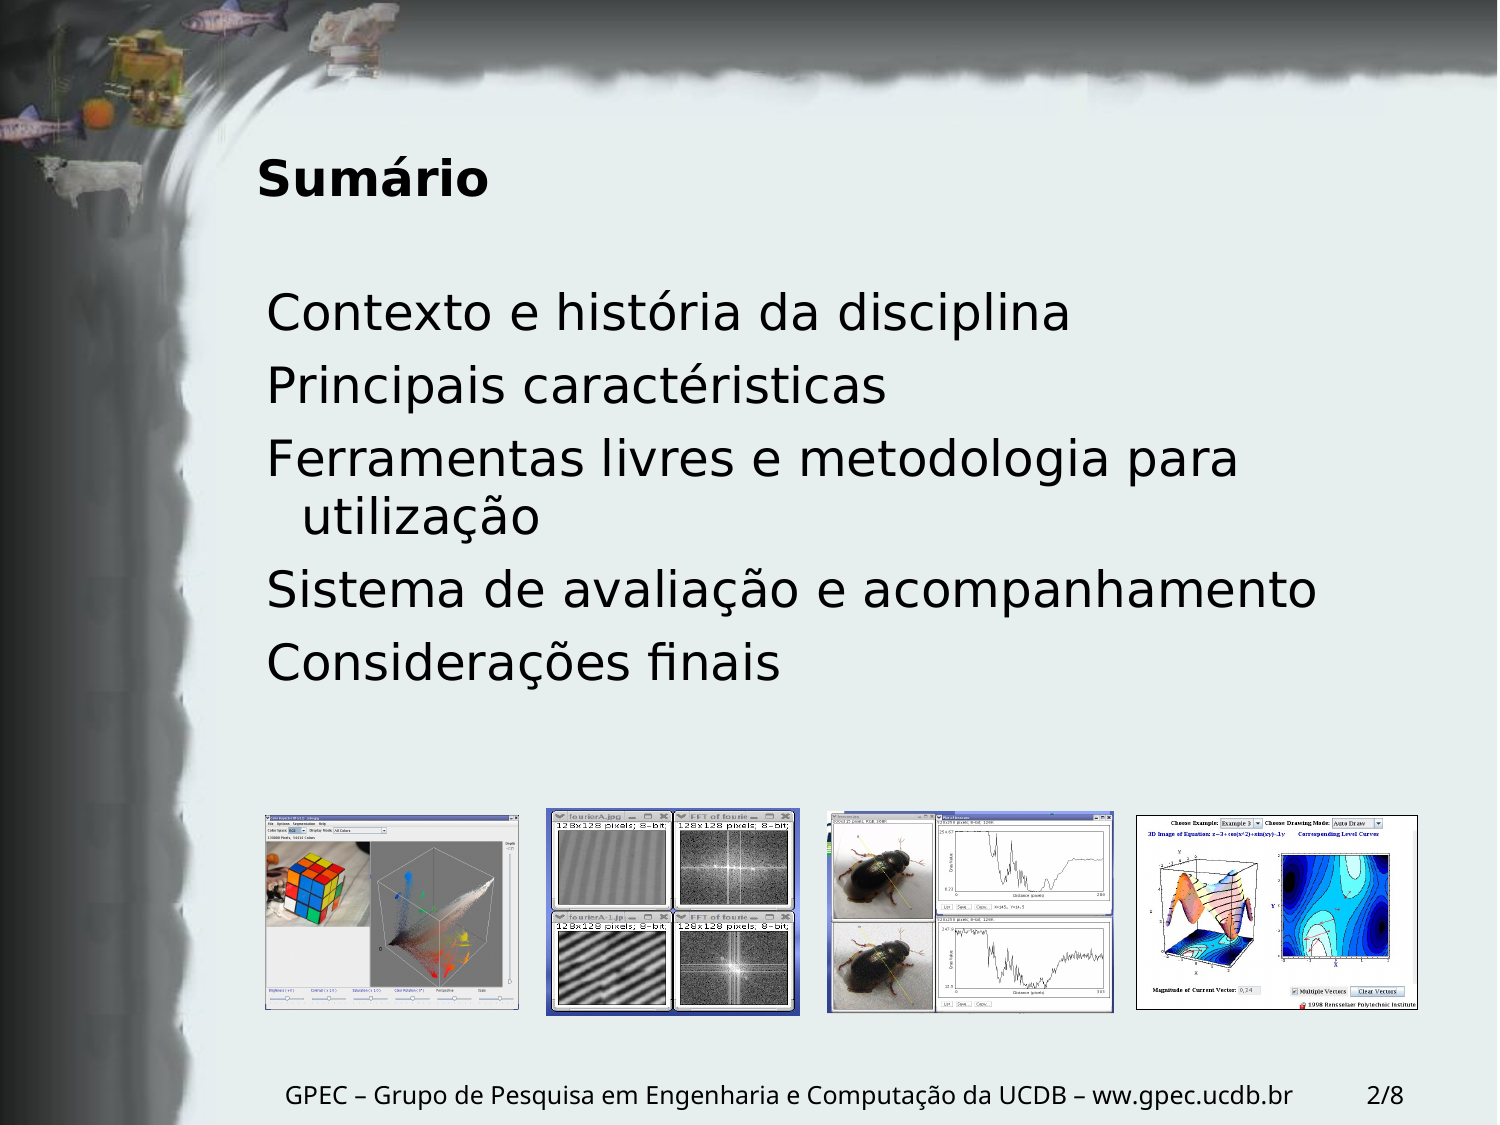

# Sumário
Contexto e história da disciplina
Principais caractéristicas
Ferramentas livres e metodologia para utilização
Sistema de avaliação e acompanhamento
Considerações finais